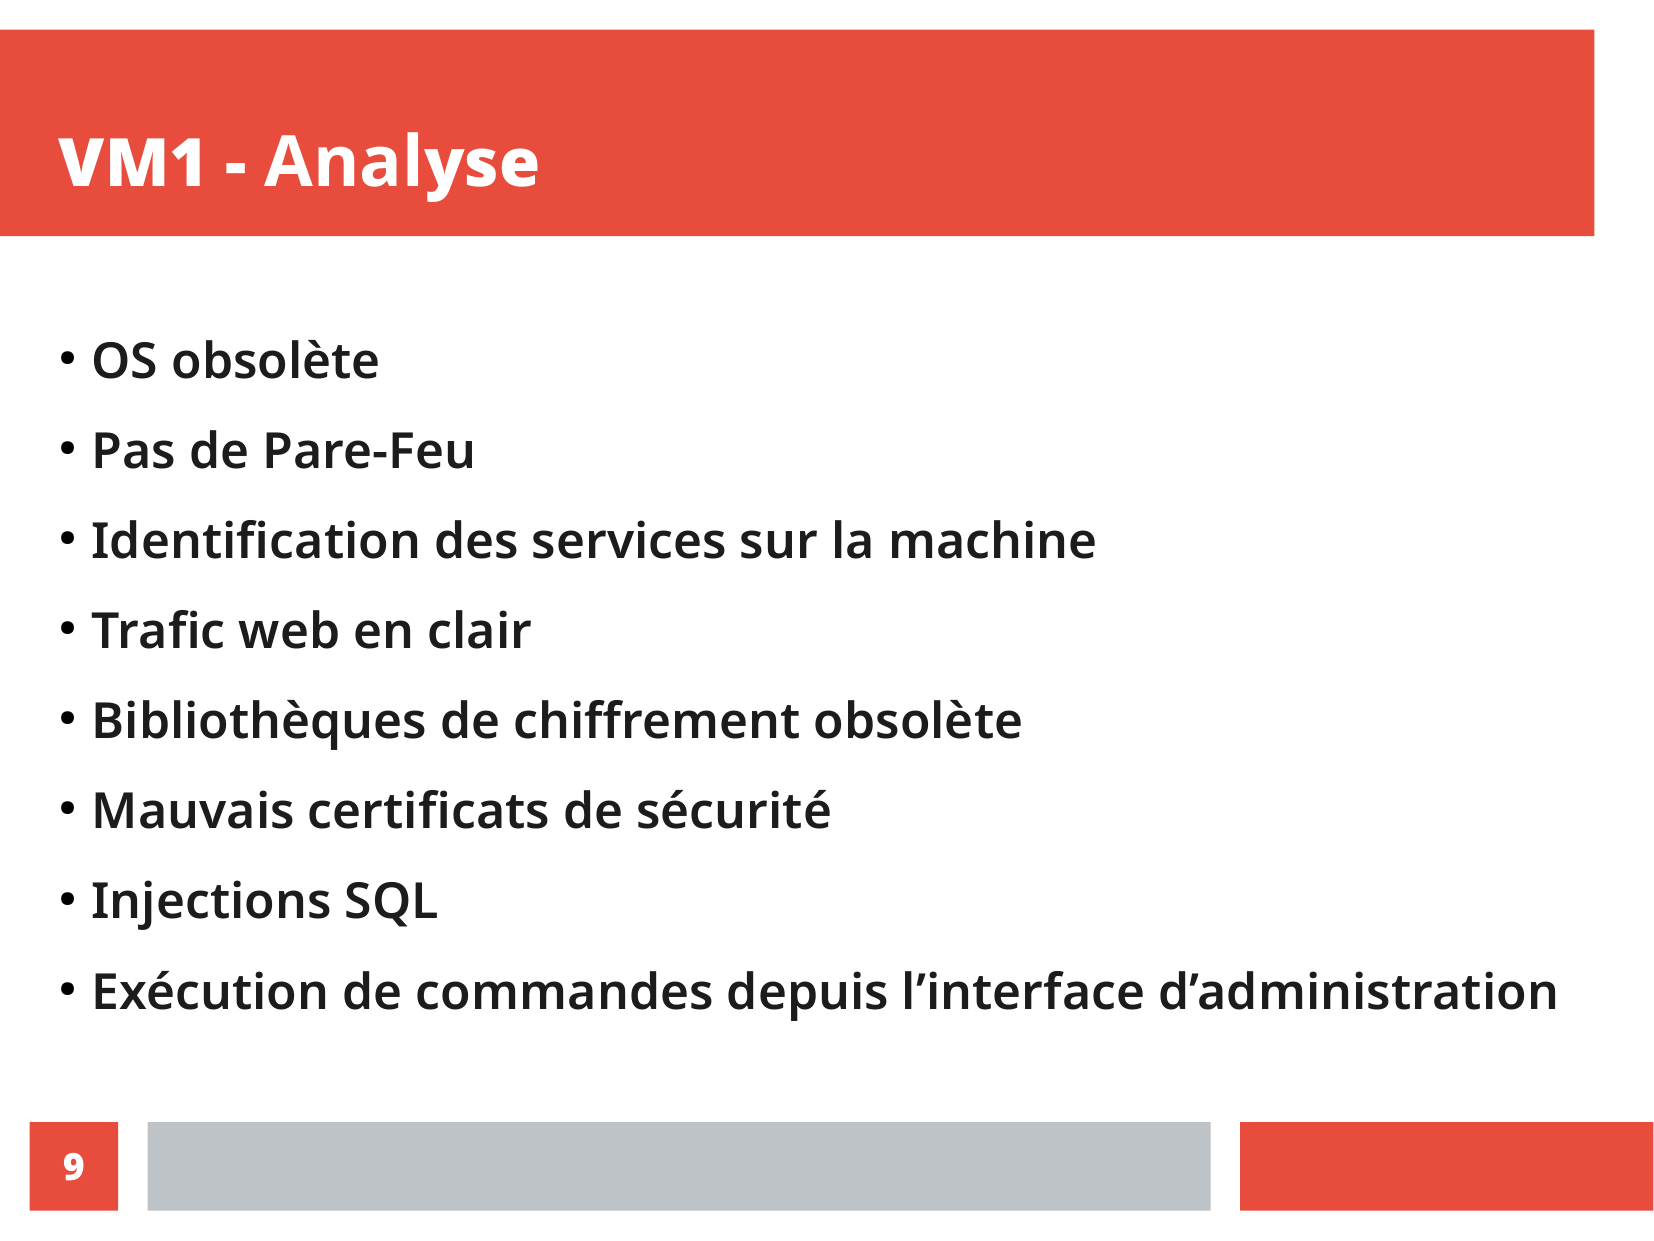

# VM1 - Analyse
OS obsolète
Pas de Pare-Feu
Identification des services sur la machine
Trafic web en clair
Bibliothèques de chiffrement obsolète
Mauvais certificats de sécurité
Injections SQL
Exécution de commandes depuis l’interface d’administration
9